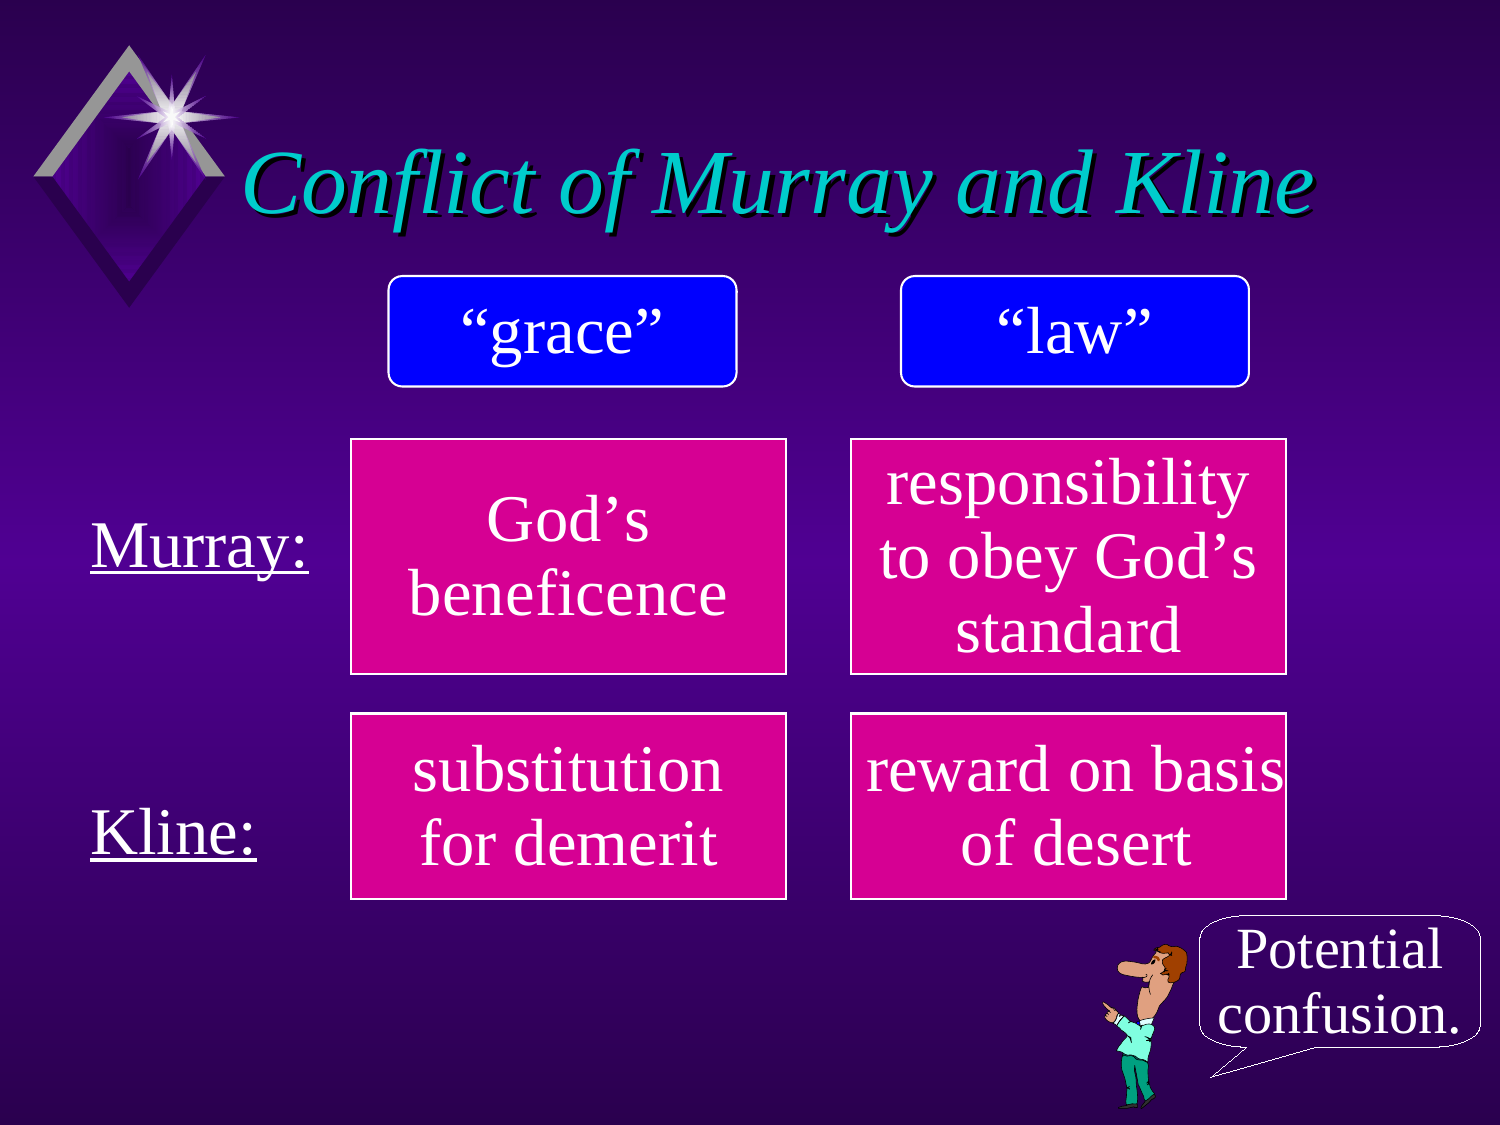

# Conflict of Murray and Kline
“grace”
“law”
God’s
beneficence
responsibility
to obey God’s
standard
Murray:
substitution
for demerit
reward on basis
of desert
Kline:
Potential
confusion.